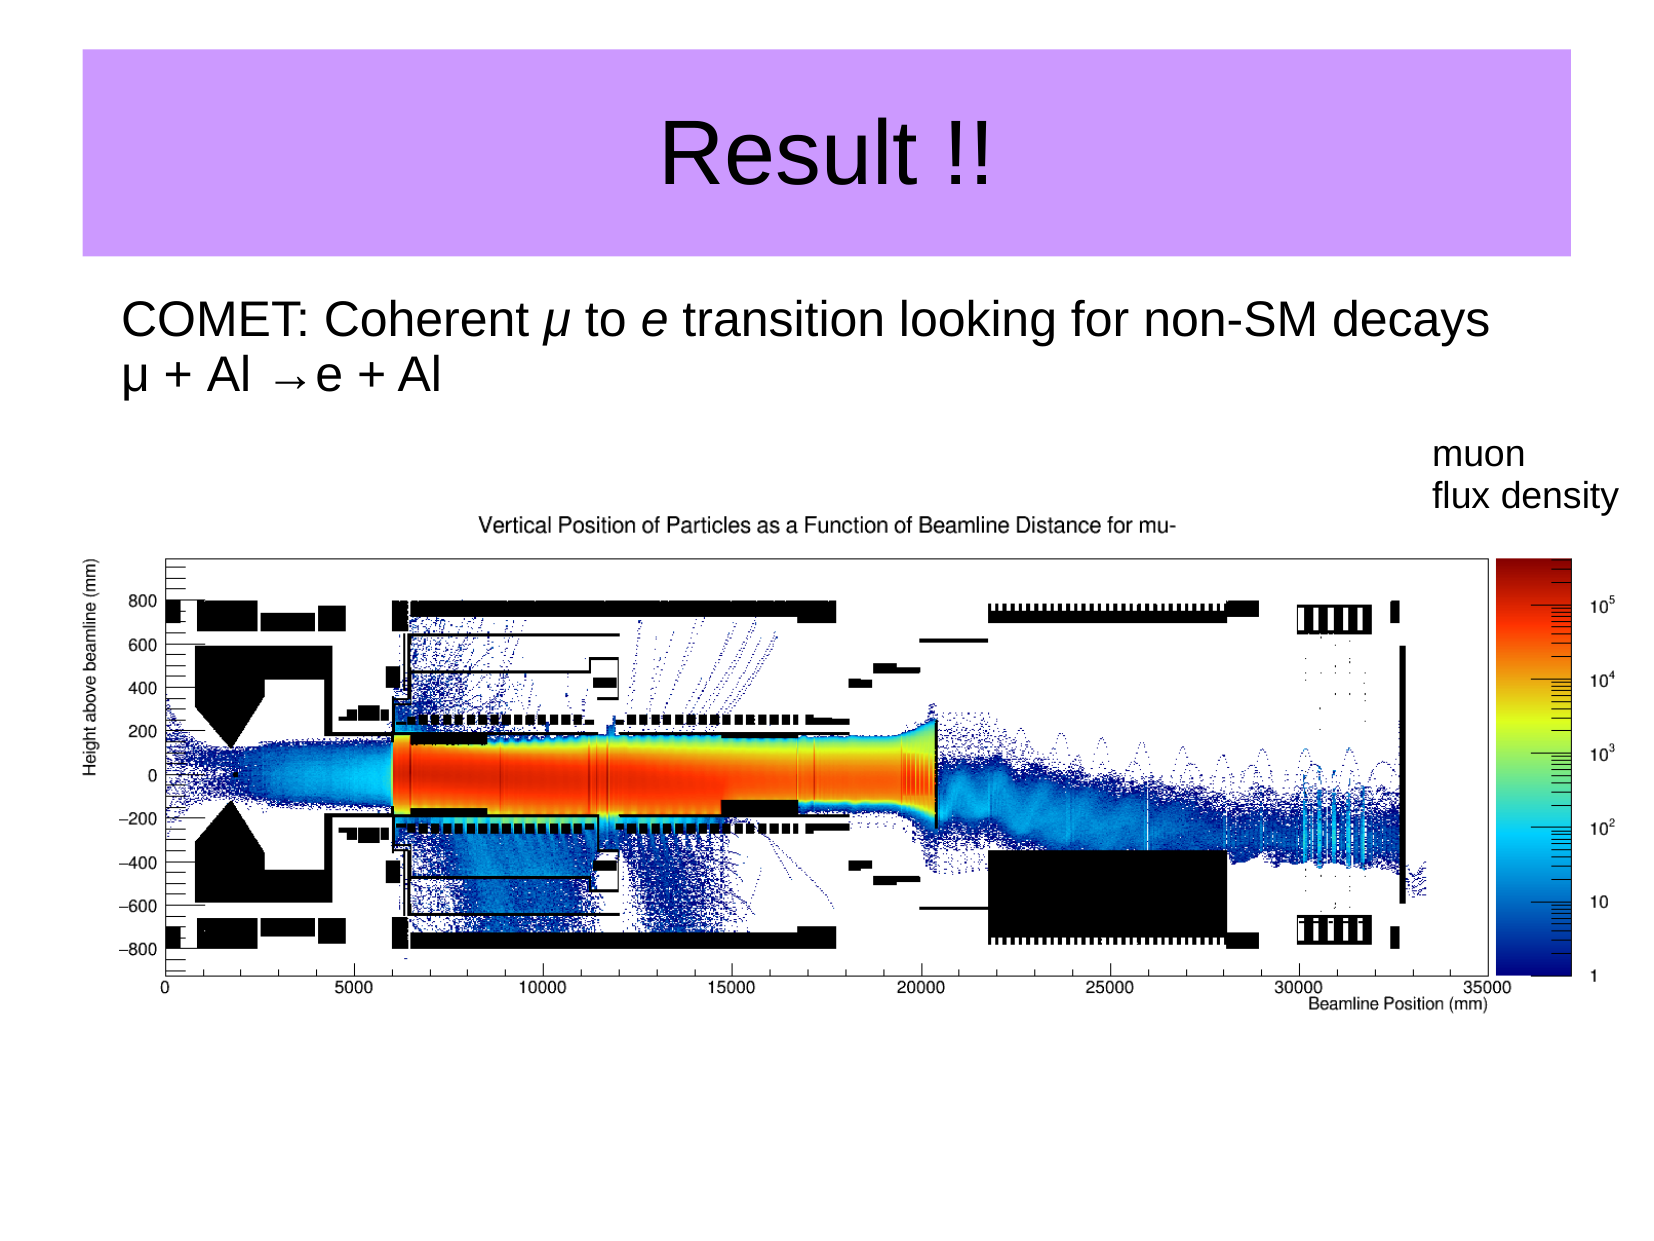

# Result !!
COMET: Coherent μ to e transition looking for non-SM decays
μ + Al →e + Al
muon
flux density